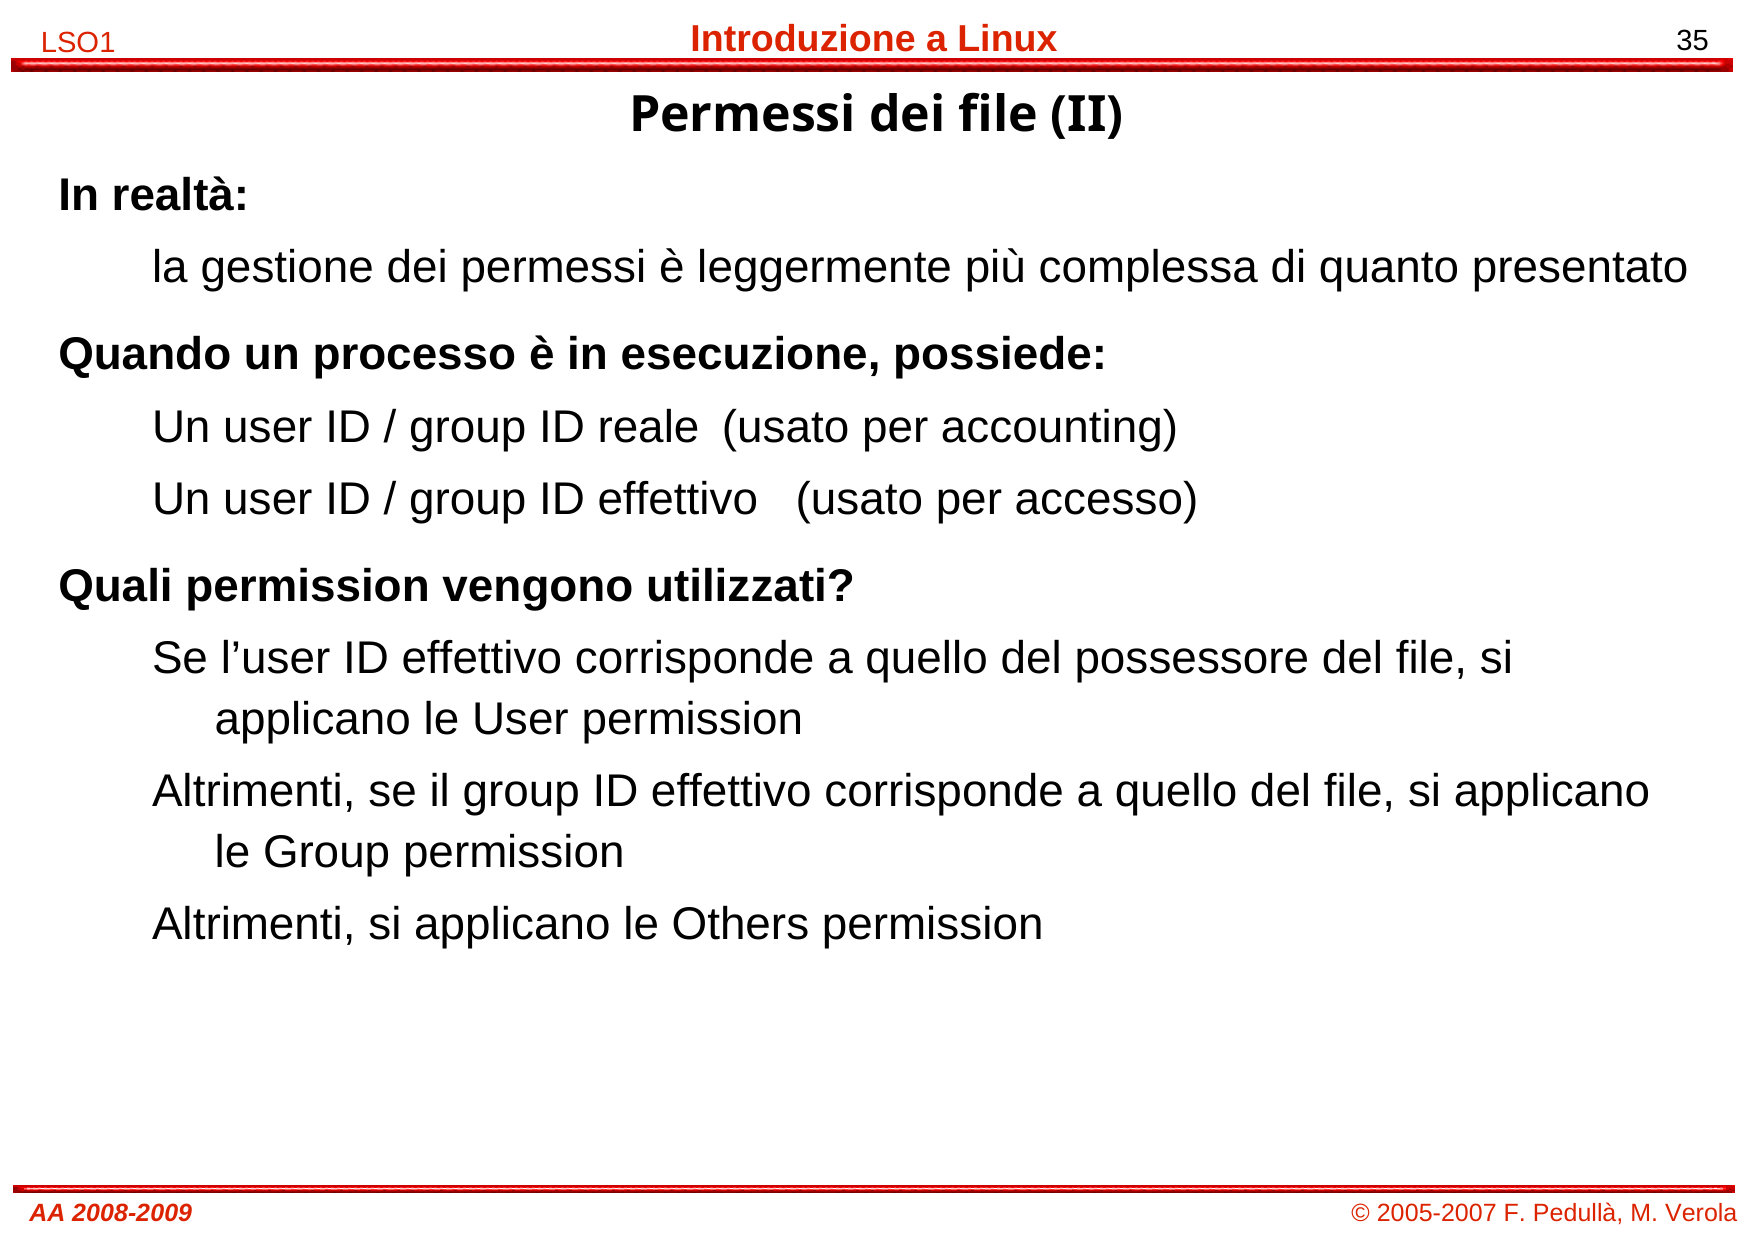

# Permessi dei file (II)
In realtà:
la gestione dei permessi è leggermente più complessa di quanto presentato
Quando un processo è in esecuzione, possiede:
Un user ID / group ID reale	(usato per accounting)
Un user ID / group ID effettivo 	(usato per accesso)
Quali permission vengono utilizzati?
Se l’user ID effettivo corrisponde a quello del possessore del file, si applicano le User permission
Altrimenti, se il group ID effettivo corrisponde a quello del file, si applicano le Group permission
Altrimenti, si applicano le Others permission